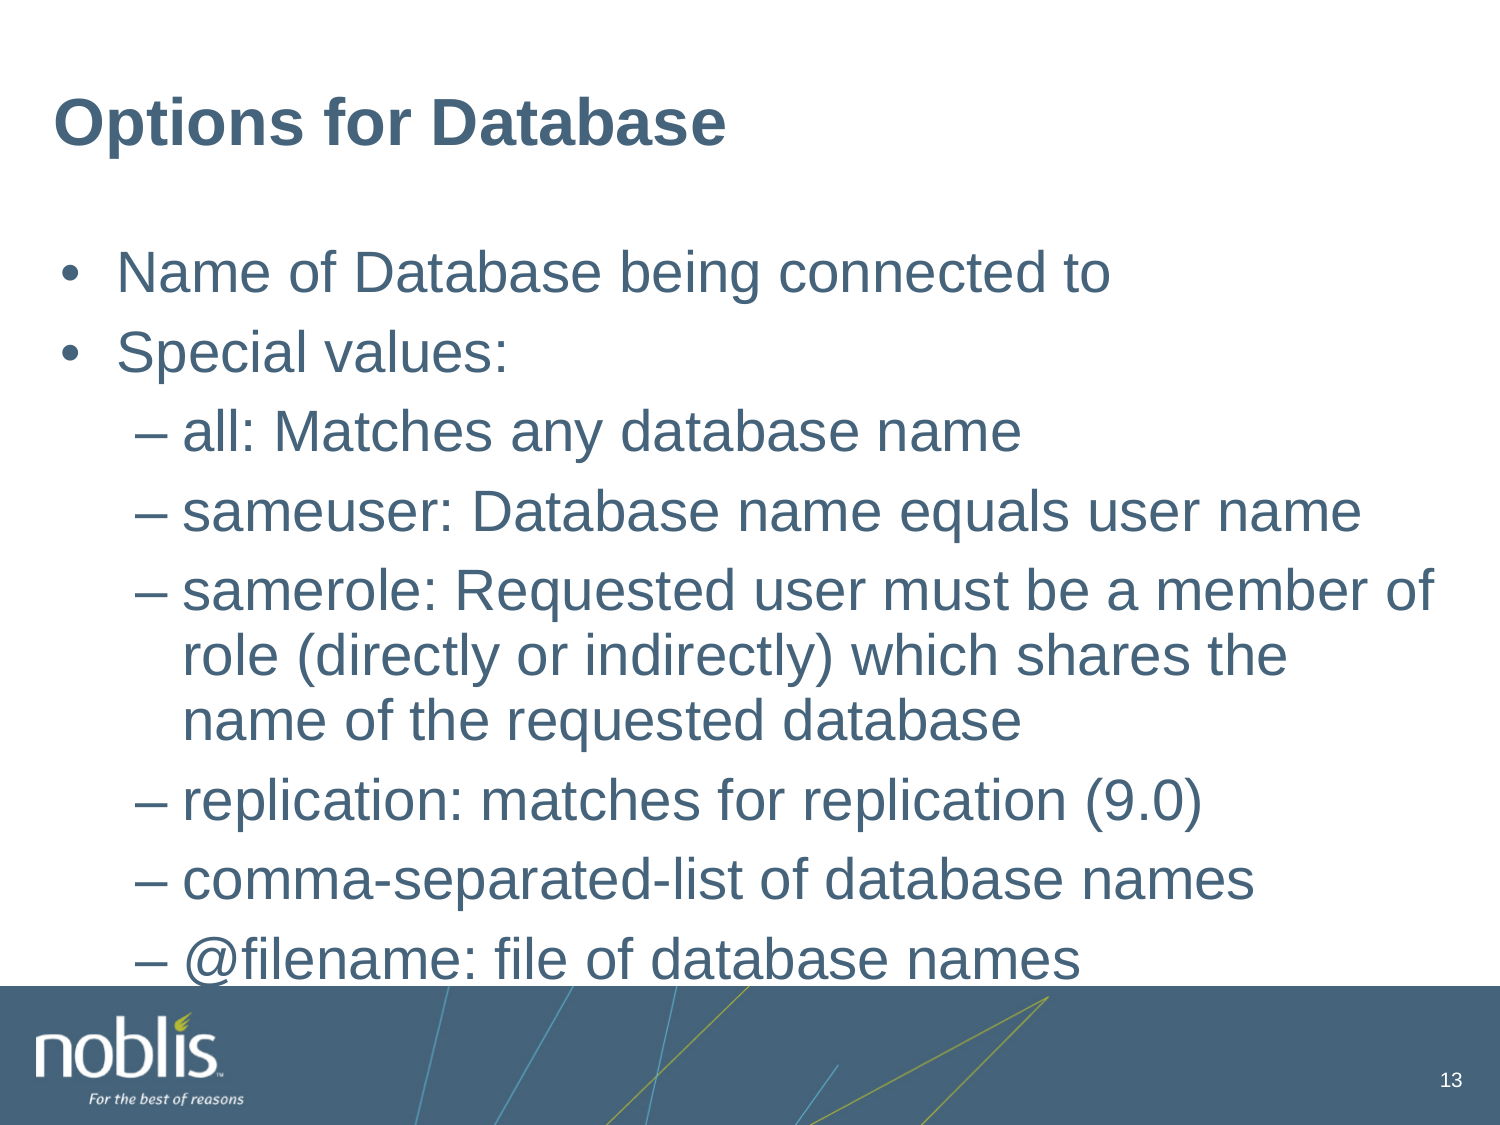

# Options for Database
Name of Database being connected to
Special values:
all: Matches any database name
sameuser: Database name equals user name
samerole: Requested user must be a member of role (directly or indirectly) which shares the name of the requested database
replication: matches for replication (9.0)
comma-separated-list of database names
@filename: file of database names